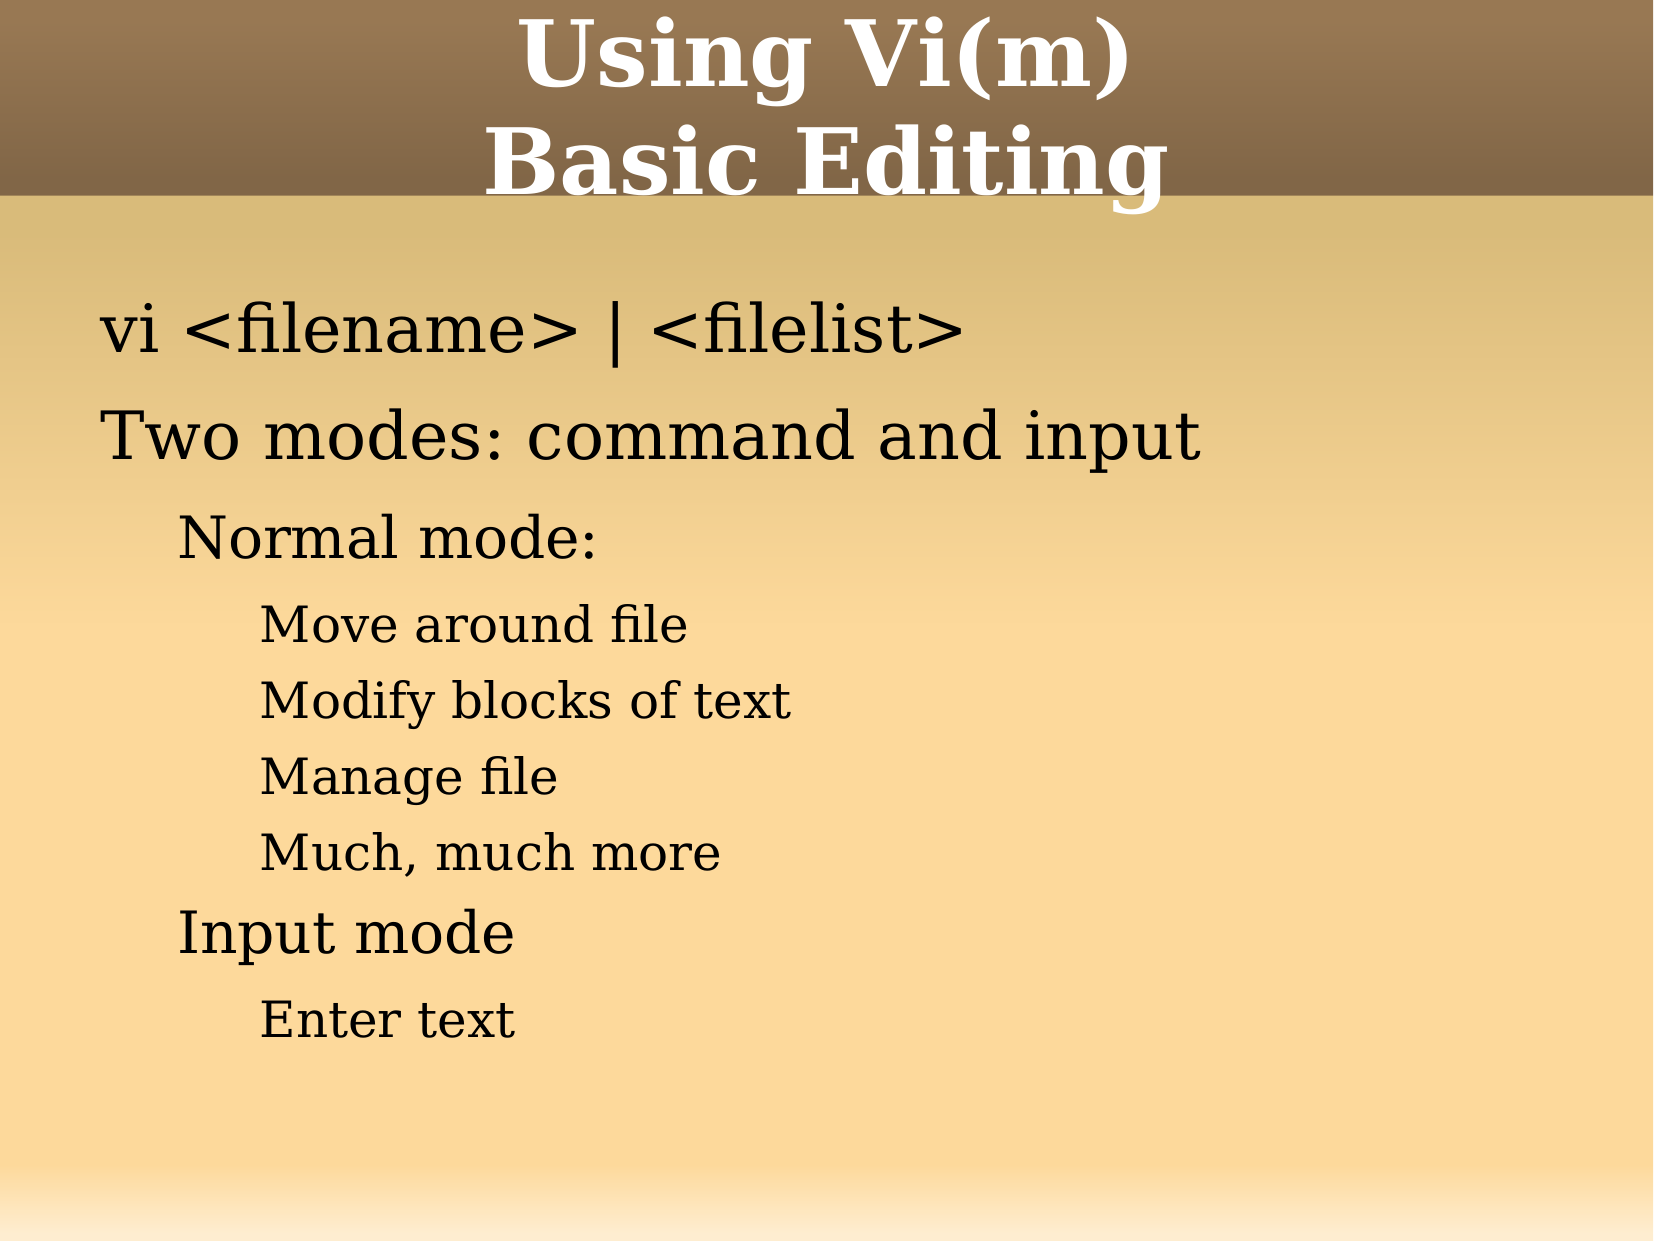

# Using Vi(m) Basic Editing
vi <filename> | <filelist>
Two modes: command and input
Normal mode:
Move around file
Modify blocks of text
Manage file
Much, much more
Input mode
Enter text